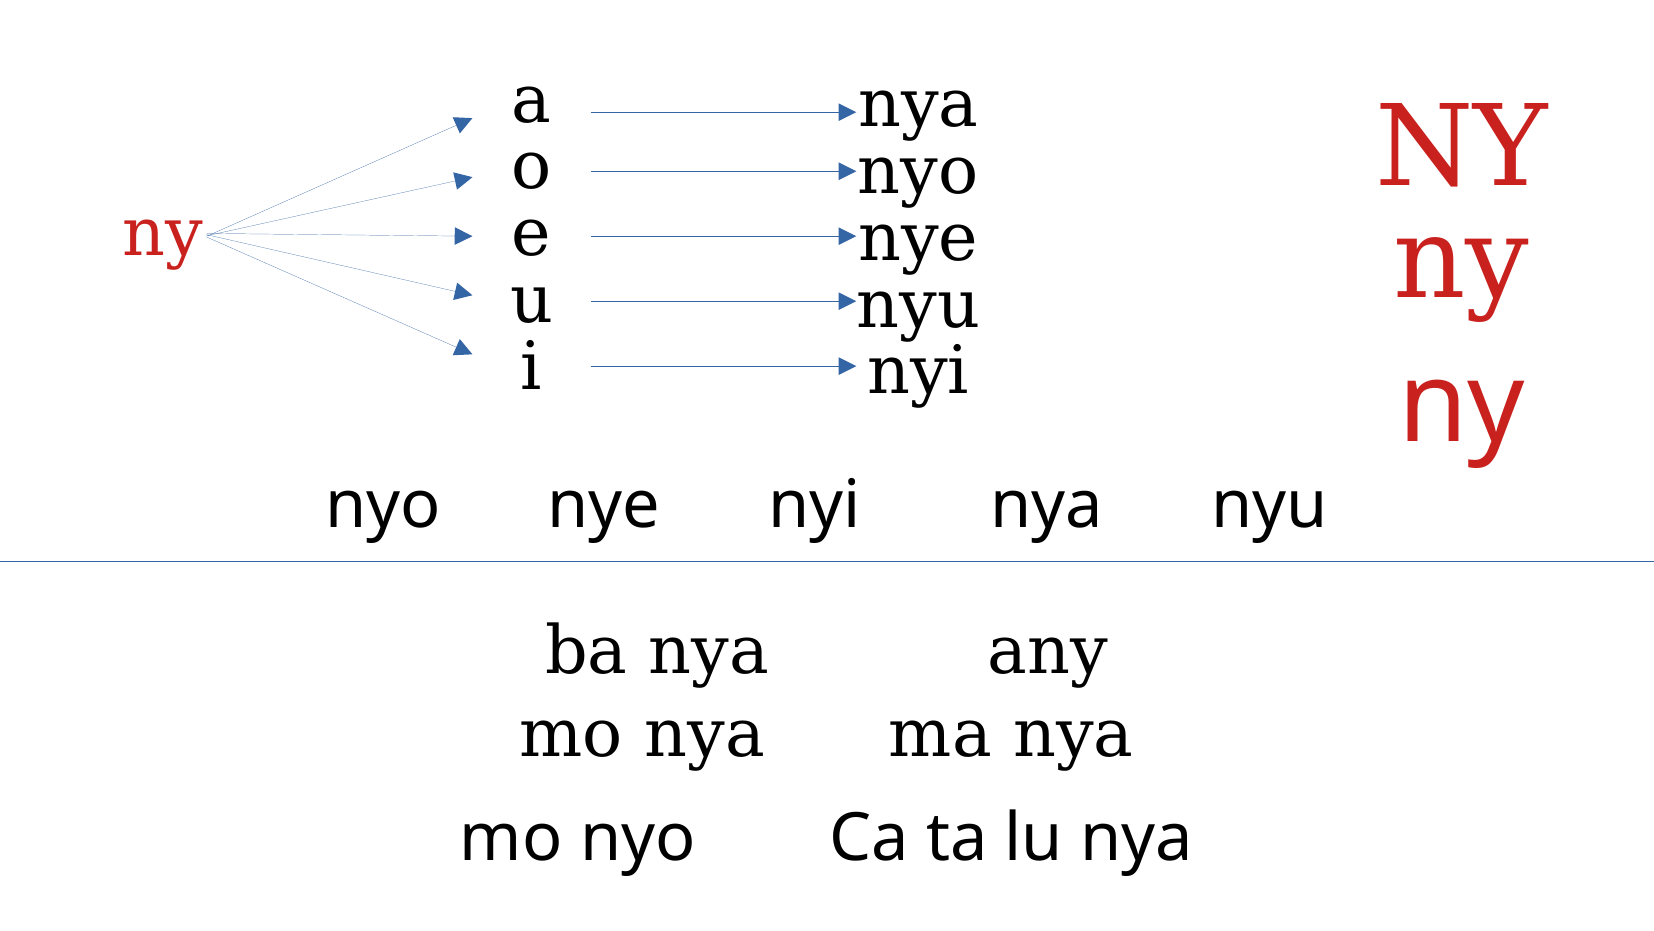

ny
nya
nyo
nye
nyu
nyi
a
o
e
u
i
NY ny
ny
nyo		nye		nyi		nya		nyu
ba nya			any
mo nya		ma nya
mo nyo		Ca ta lu nya